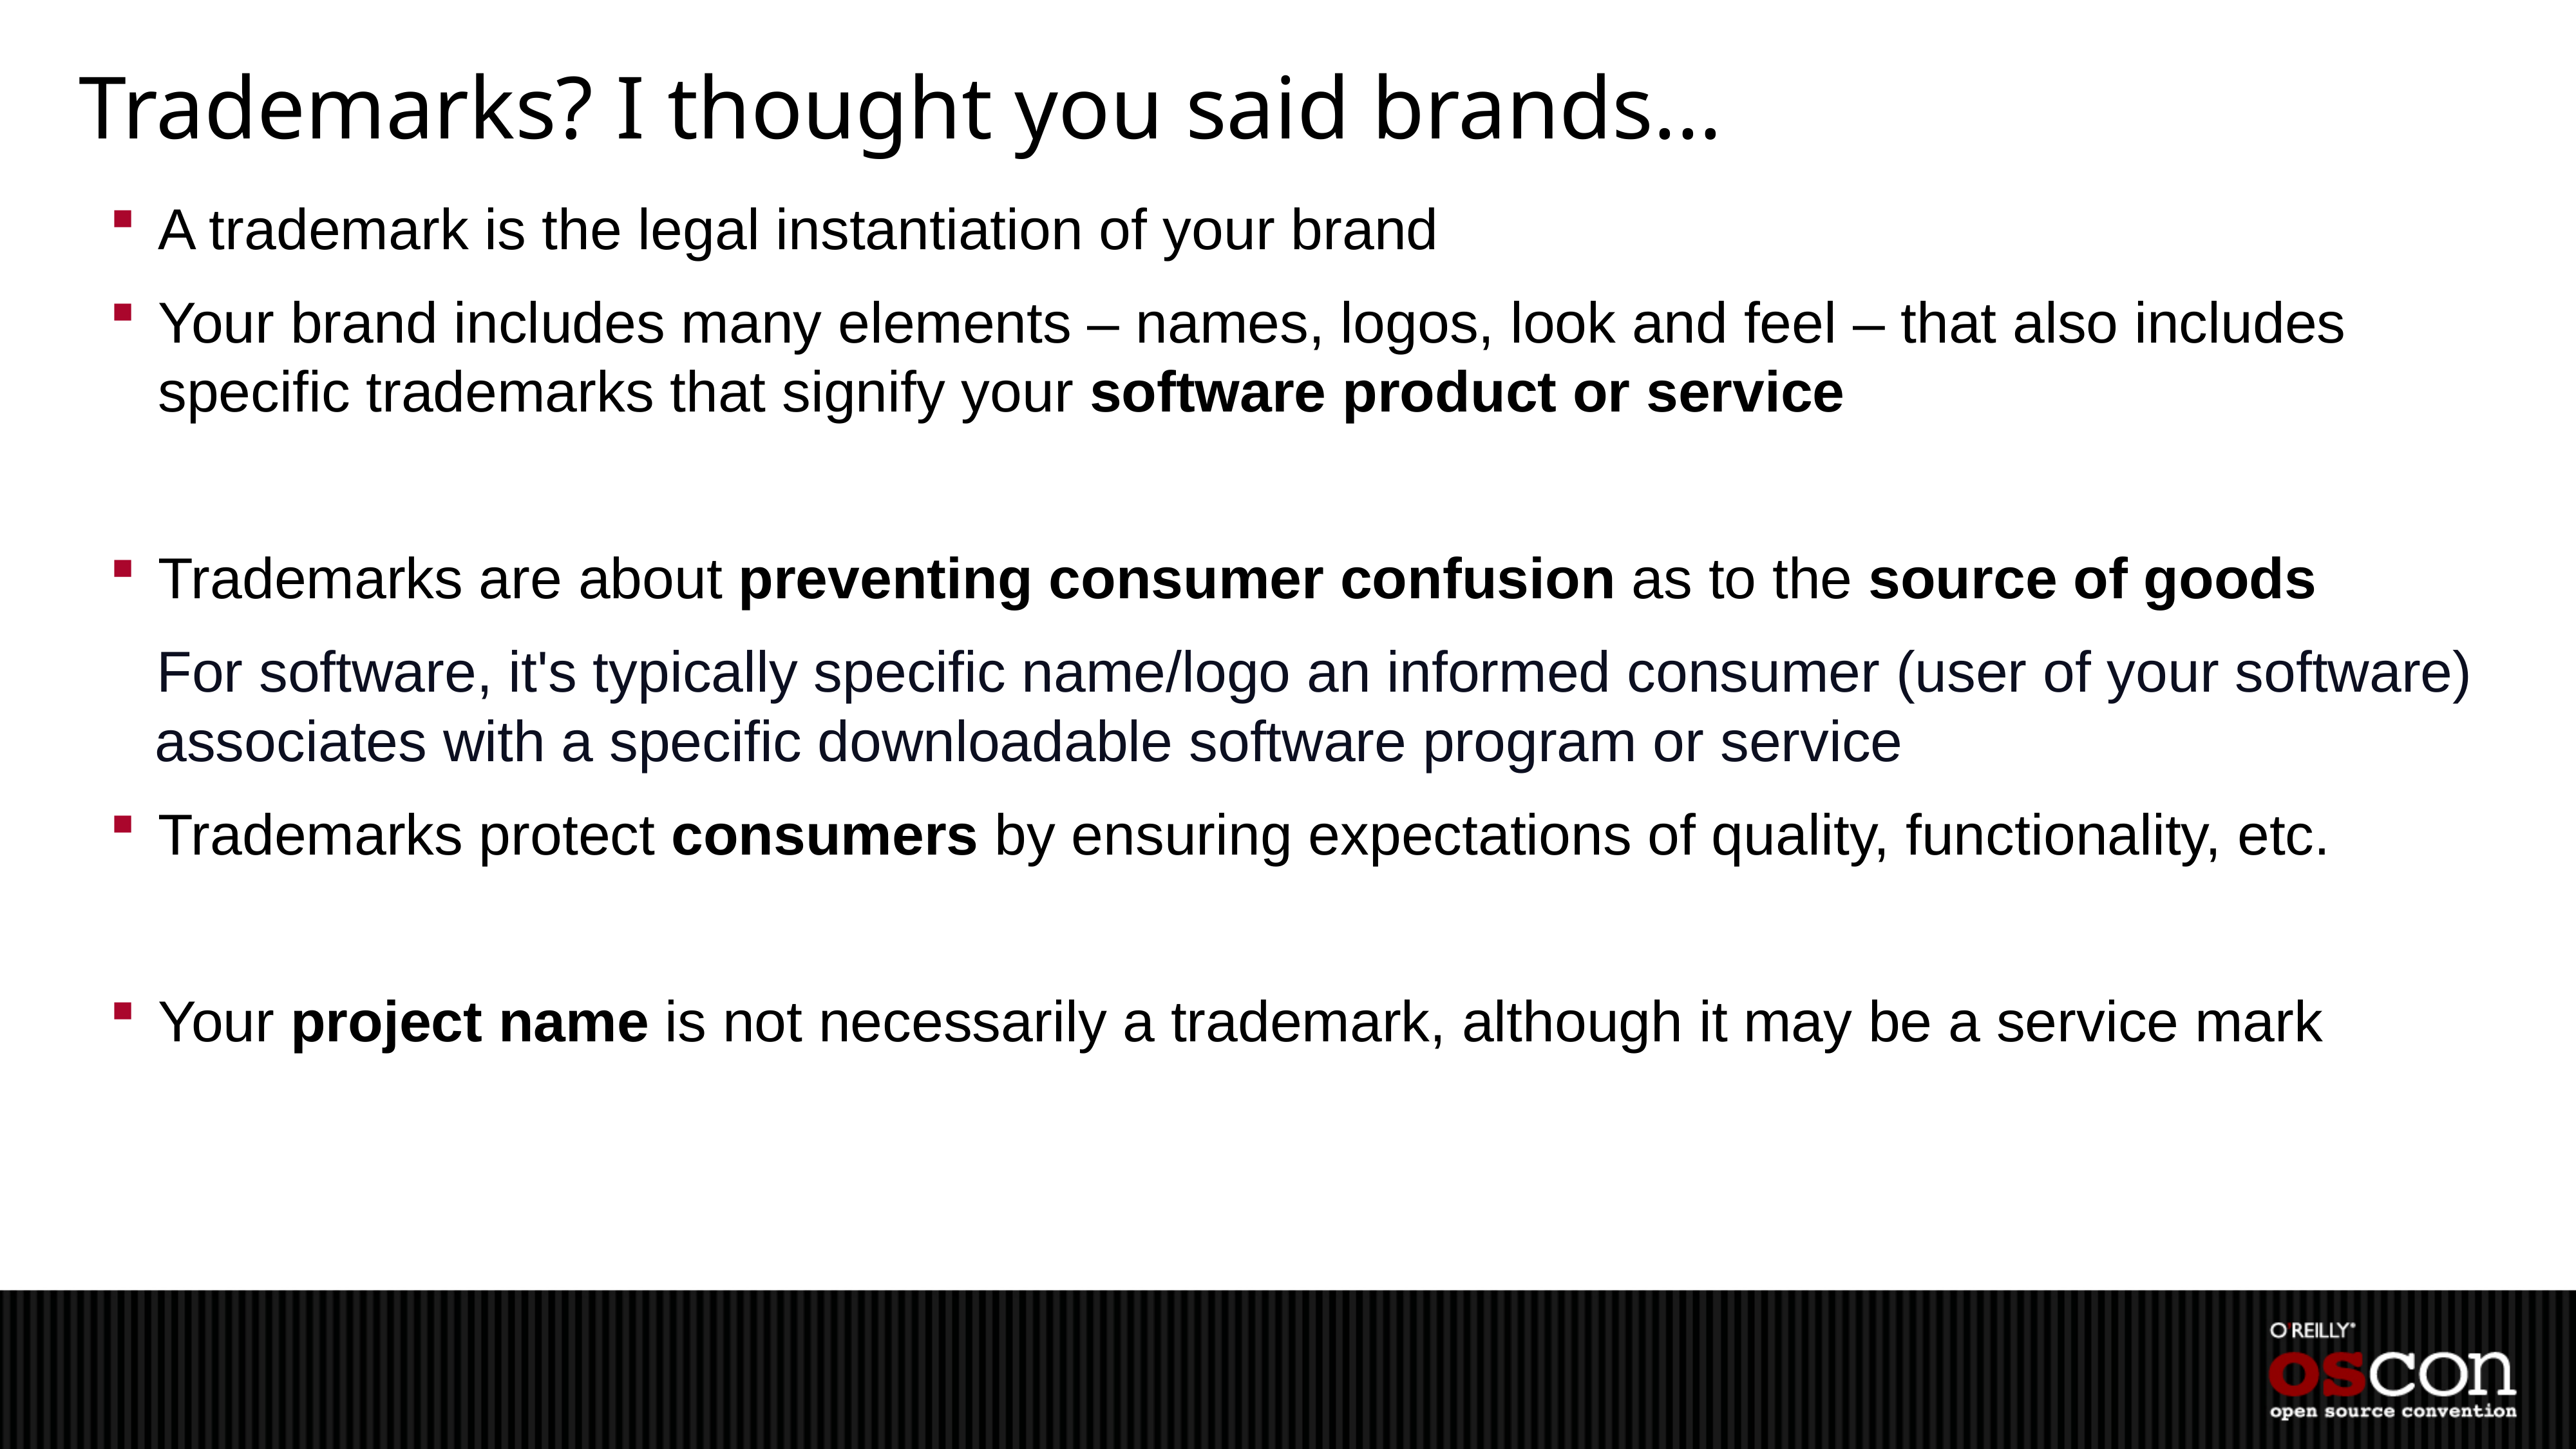

# Trademarks? I thought you said brands...
A trademark is the legal instantiation of your brand
Your brand includes many elements – names, logos, look and feel – that also includes specific trademarks that signify your software product or service
Trademarks are about preventing consumer confusion as to the source of goods
For software, it's typically specific name/logo an informed consumer (user of your software) associates with a specific downloadable software program or service
Trademarks protect consumers by ensuring expectations of quality, functionality, etc.
Your project name is not necessarily a trademark, although it may be a service mark